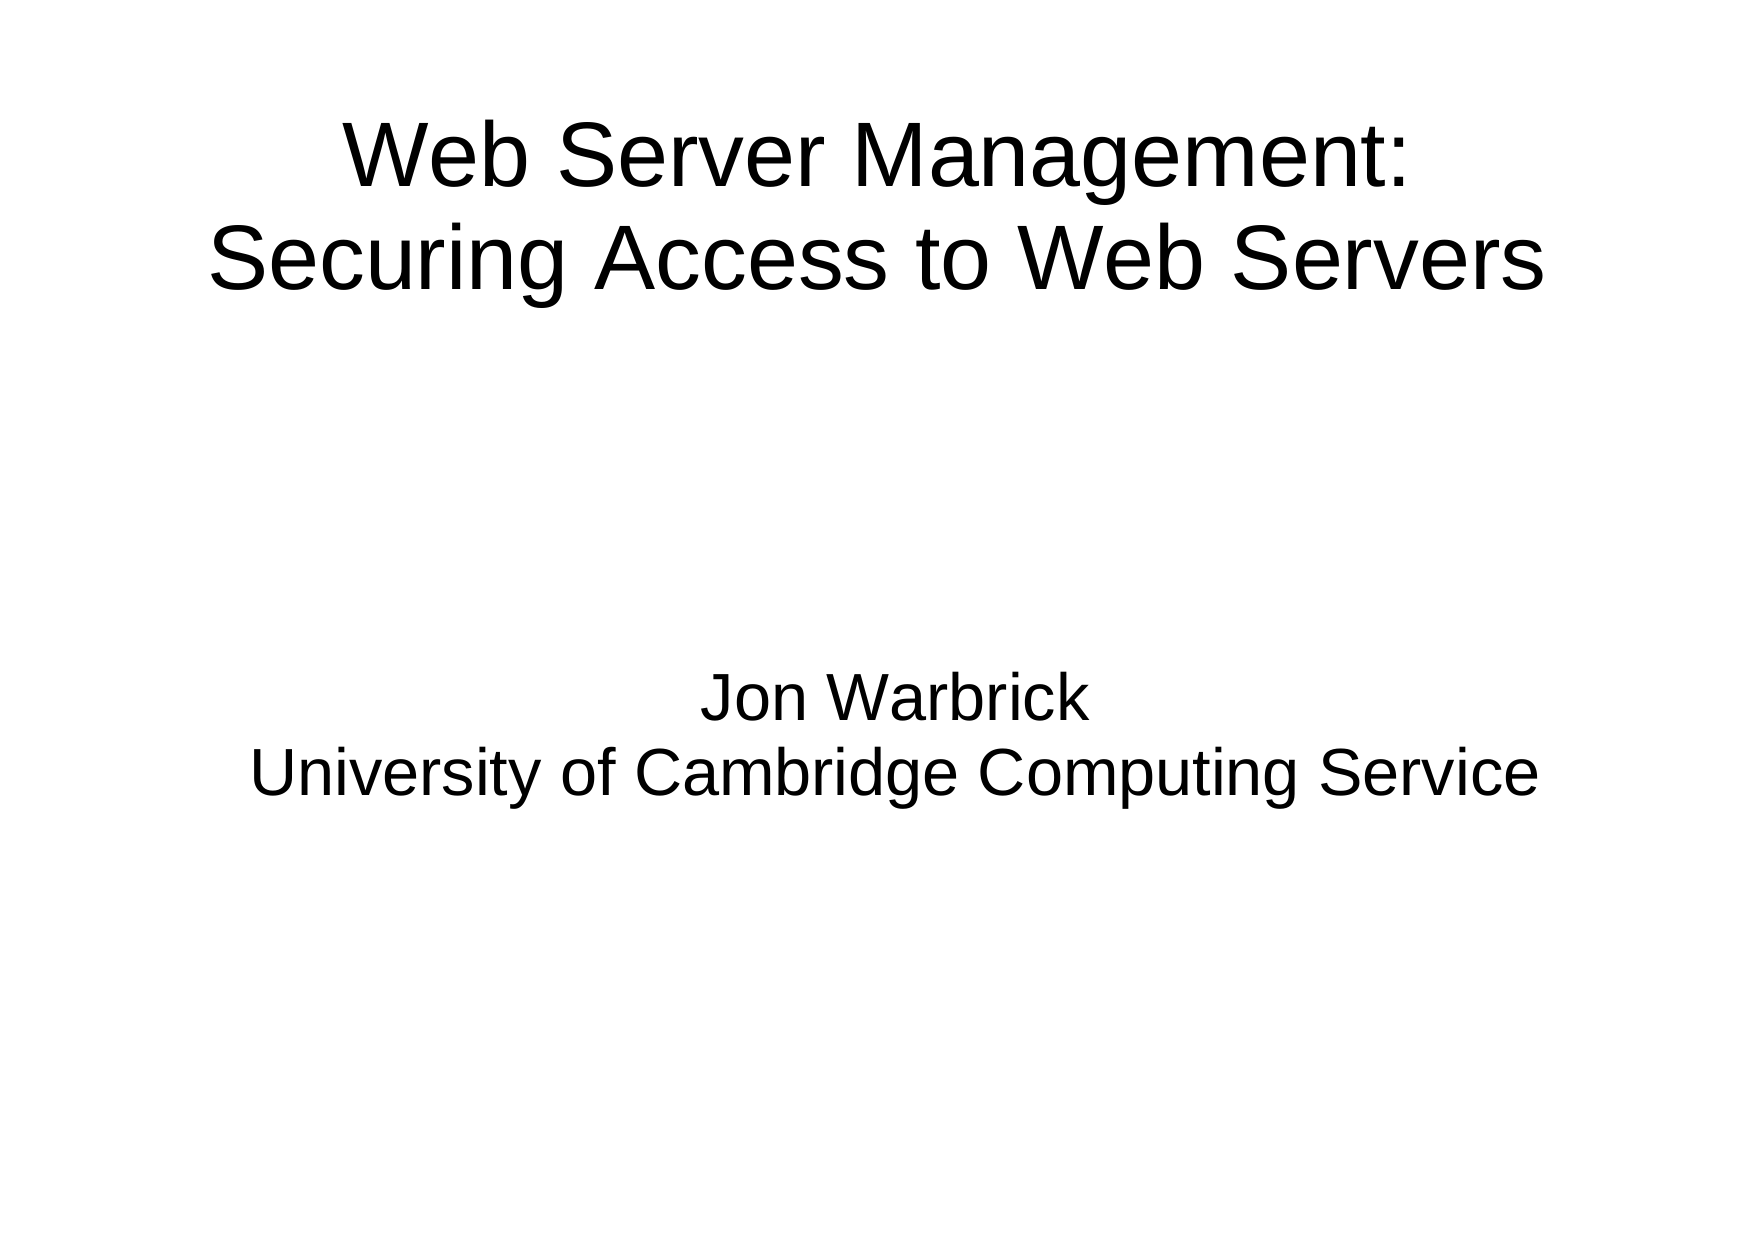

# Web Server Management: Securing Access to Web Servers
Jon Warbrick
University of Cambridge Computing Service